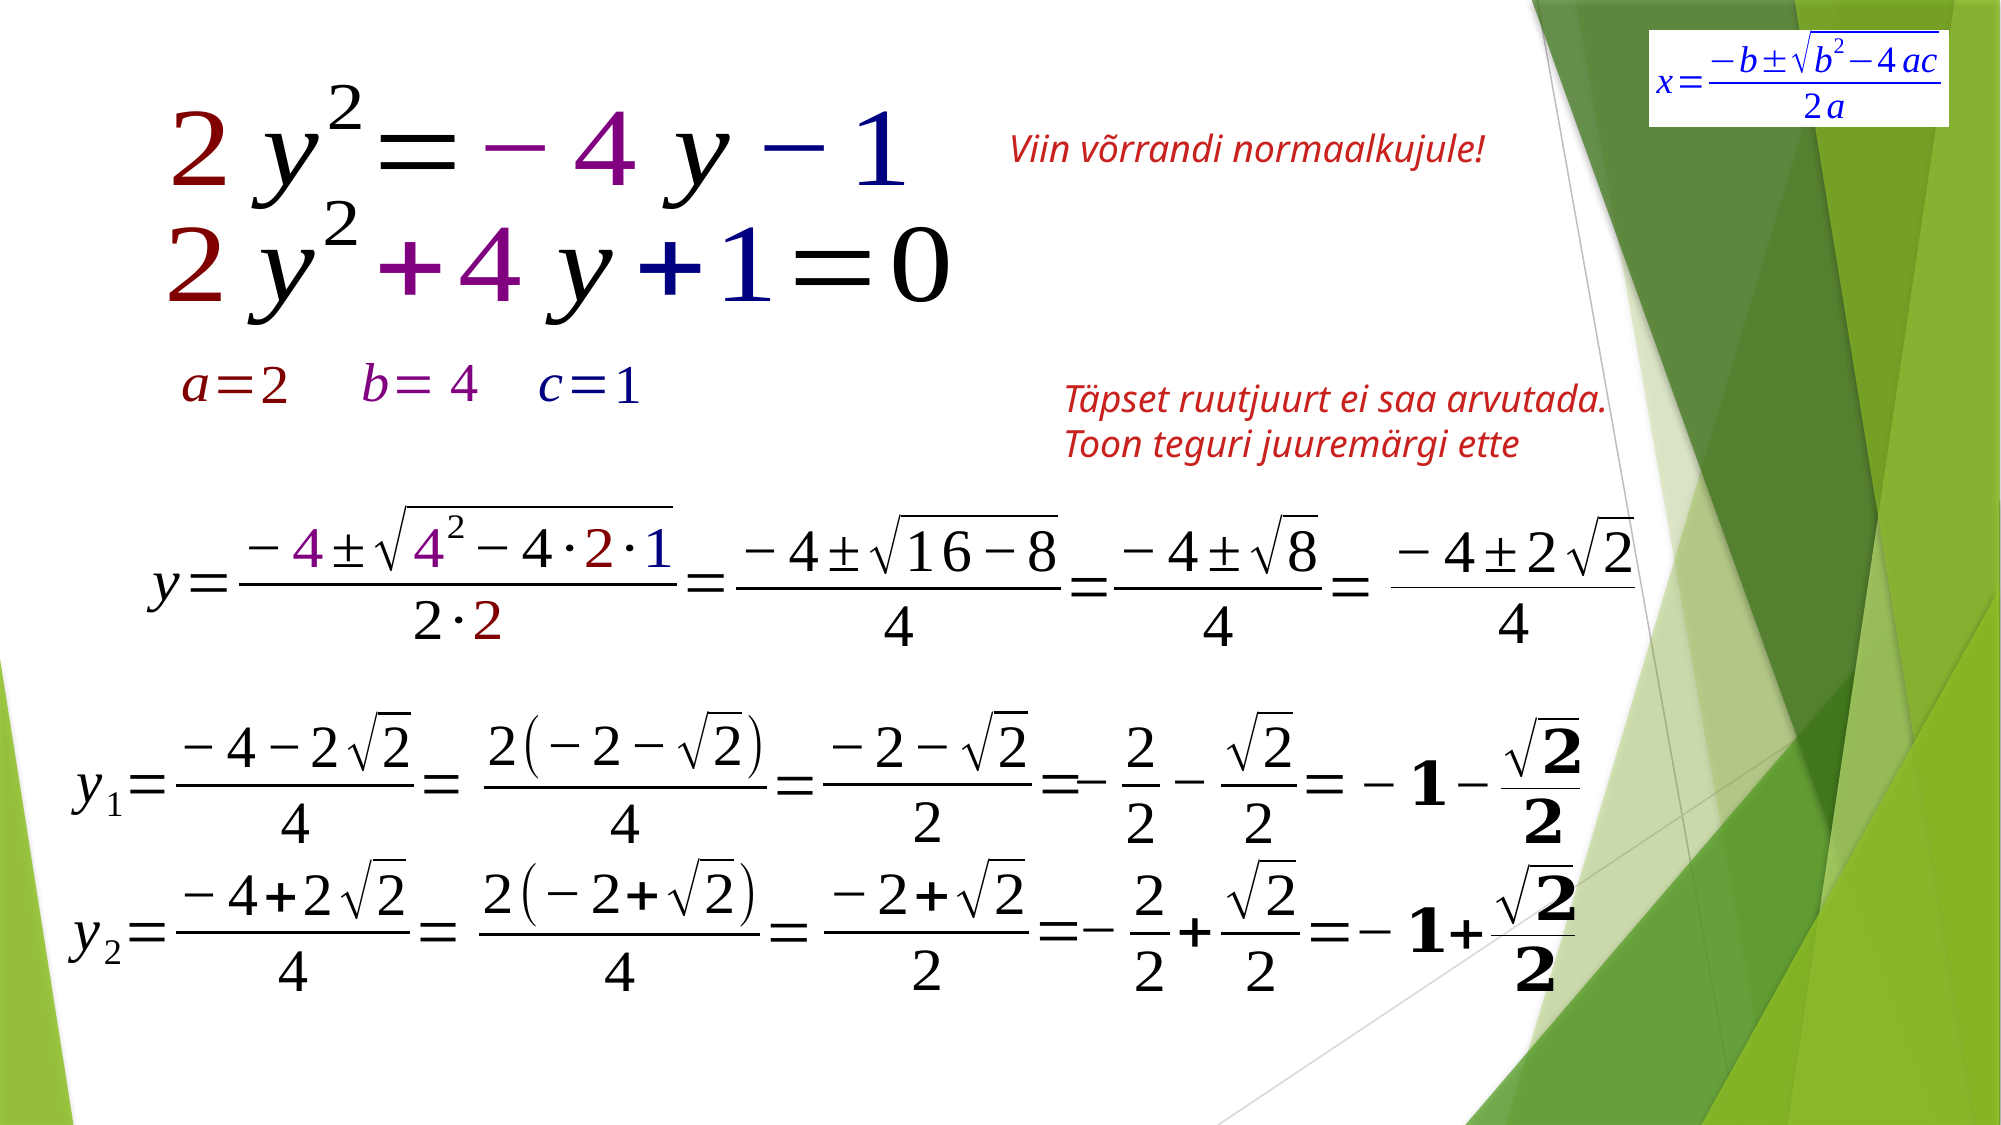

Viin võrrandi normaalkujule!
Täpset ruutjuurt ei saa arvutada.
Toon teguri juuremärgi ette